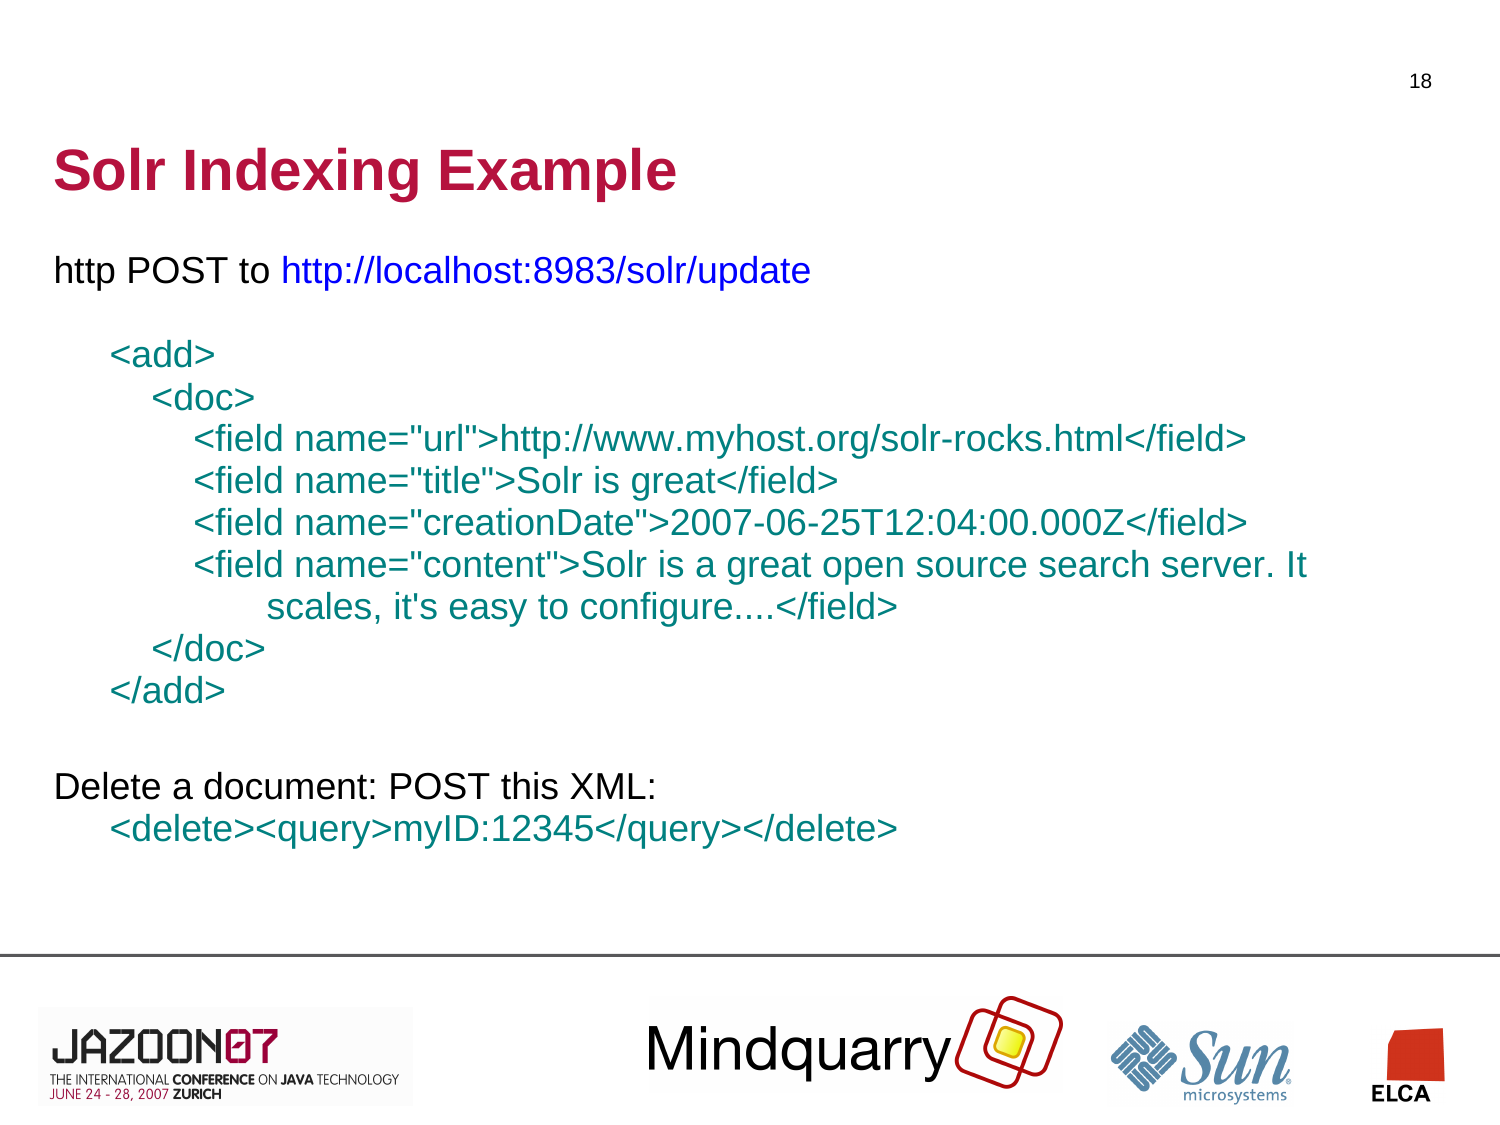

18
# Solr Indexing Example
http POST to http://localhost:8983/solr/update
<add>
 <doc>
 <field name="url">http://www.myhost.org/solr-rocks.html</field>
 <field name="title">Solr is great</field>
 <field name="creationDate">2007-06-25T12:04:00.000Z</field>
 <field name="content">Solr is a great open source search server. It
 scales, it's easy to configure....</field>
 </doc>
</add>
Delete a document: POST this XML:
<delete><query>myID:12345</query></delete>